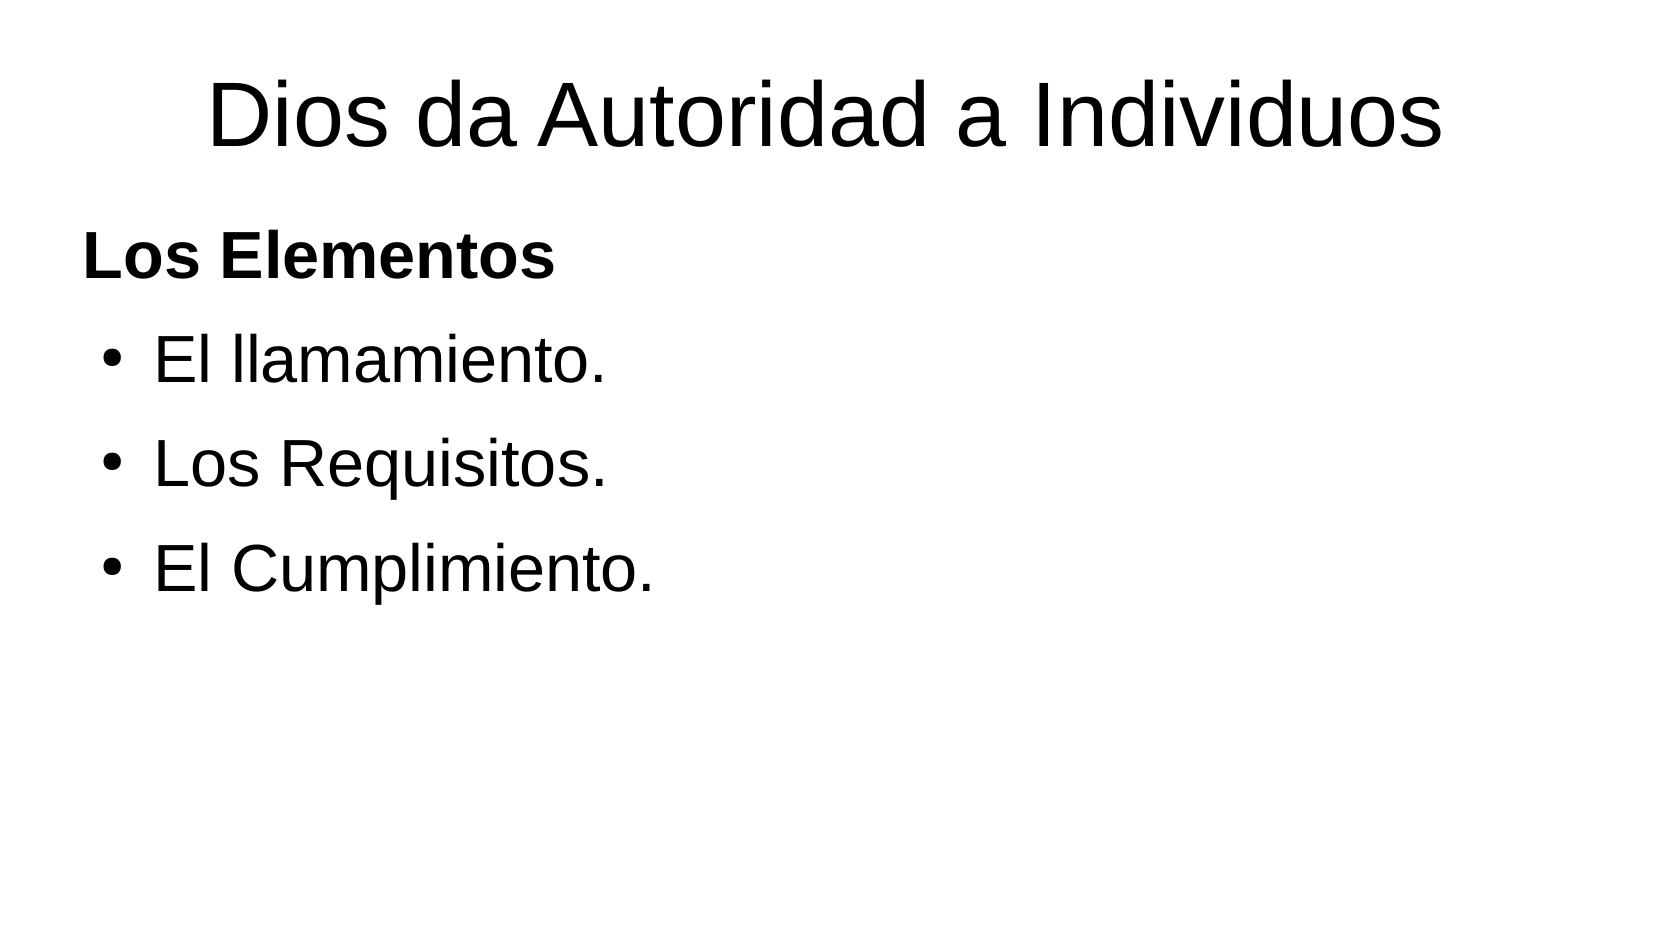

# Dios da Autoridad a Individuos
Los Elementos
El llamamiento.
Los Requisitos.
El Cumplimiento.